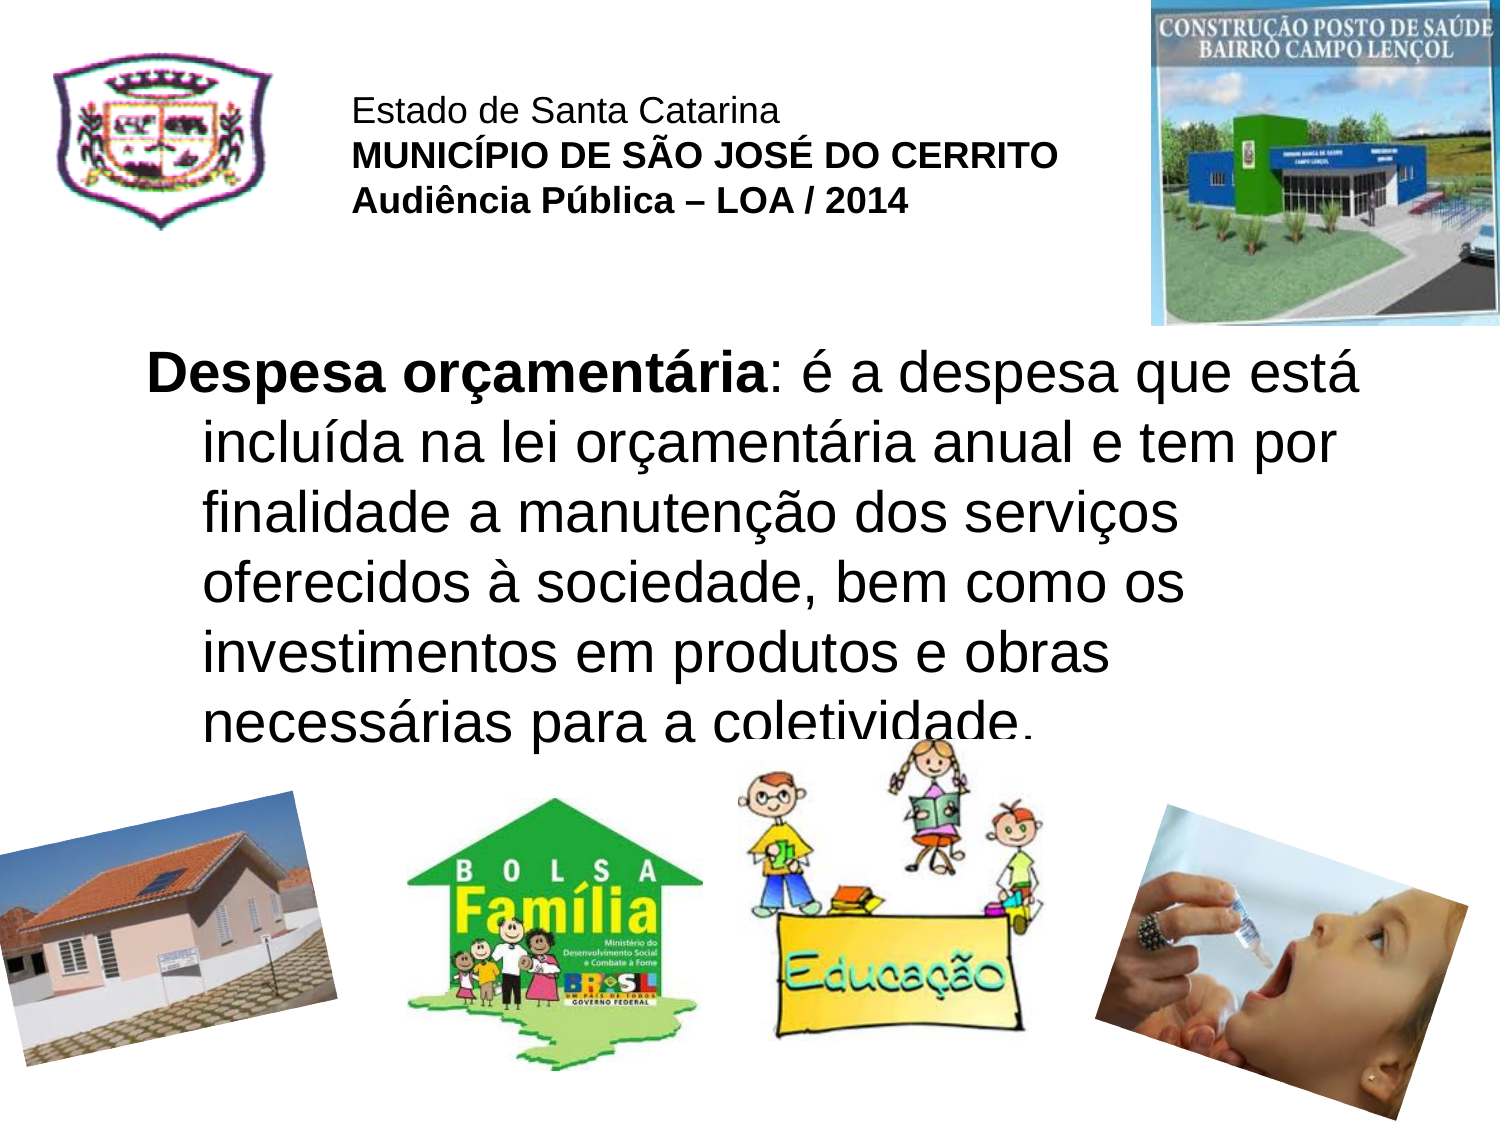

Estado de Santa Catarina
MUNICÍPIO DE SÃO JOSÉ DO CERRITO
Audiência Pública – LOA / 2014
# Despesa orçamentária: é a despesa que está incluída na lei orçamentária anual e tem por finalidade a manutenção dos serviços oferecidos à sociedade, bem como os investimentos em produtos e obras necessárias para a coletividade.